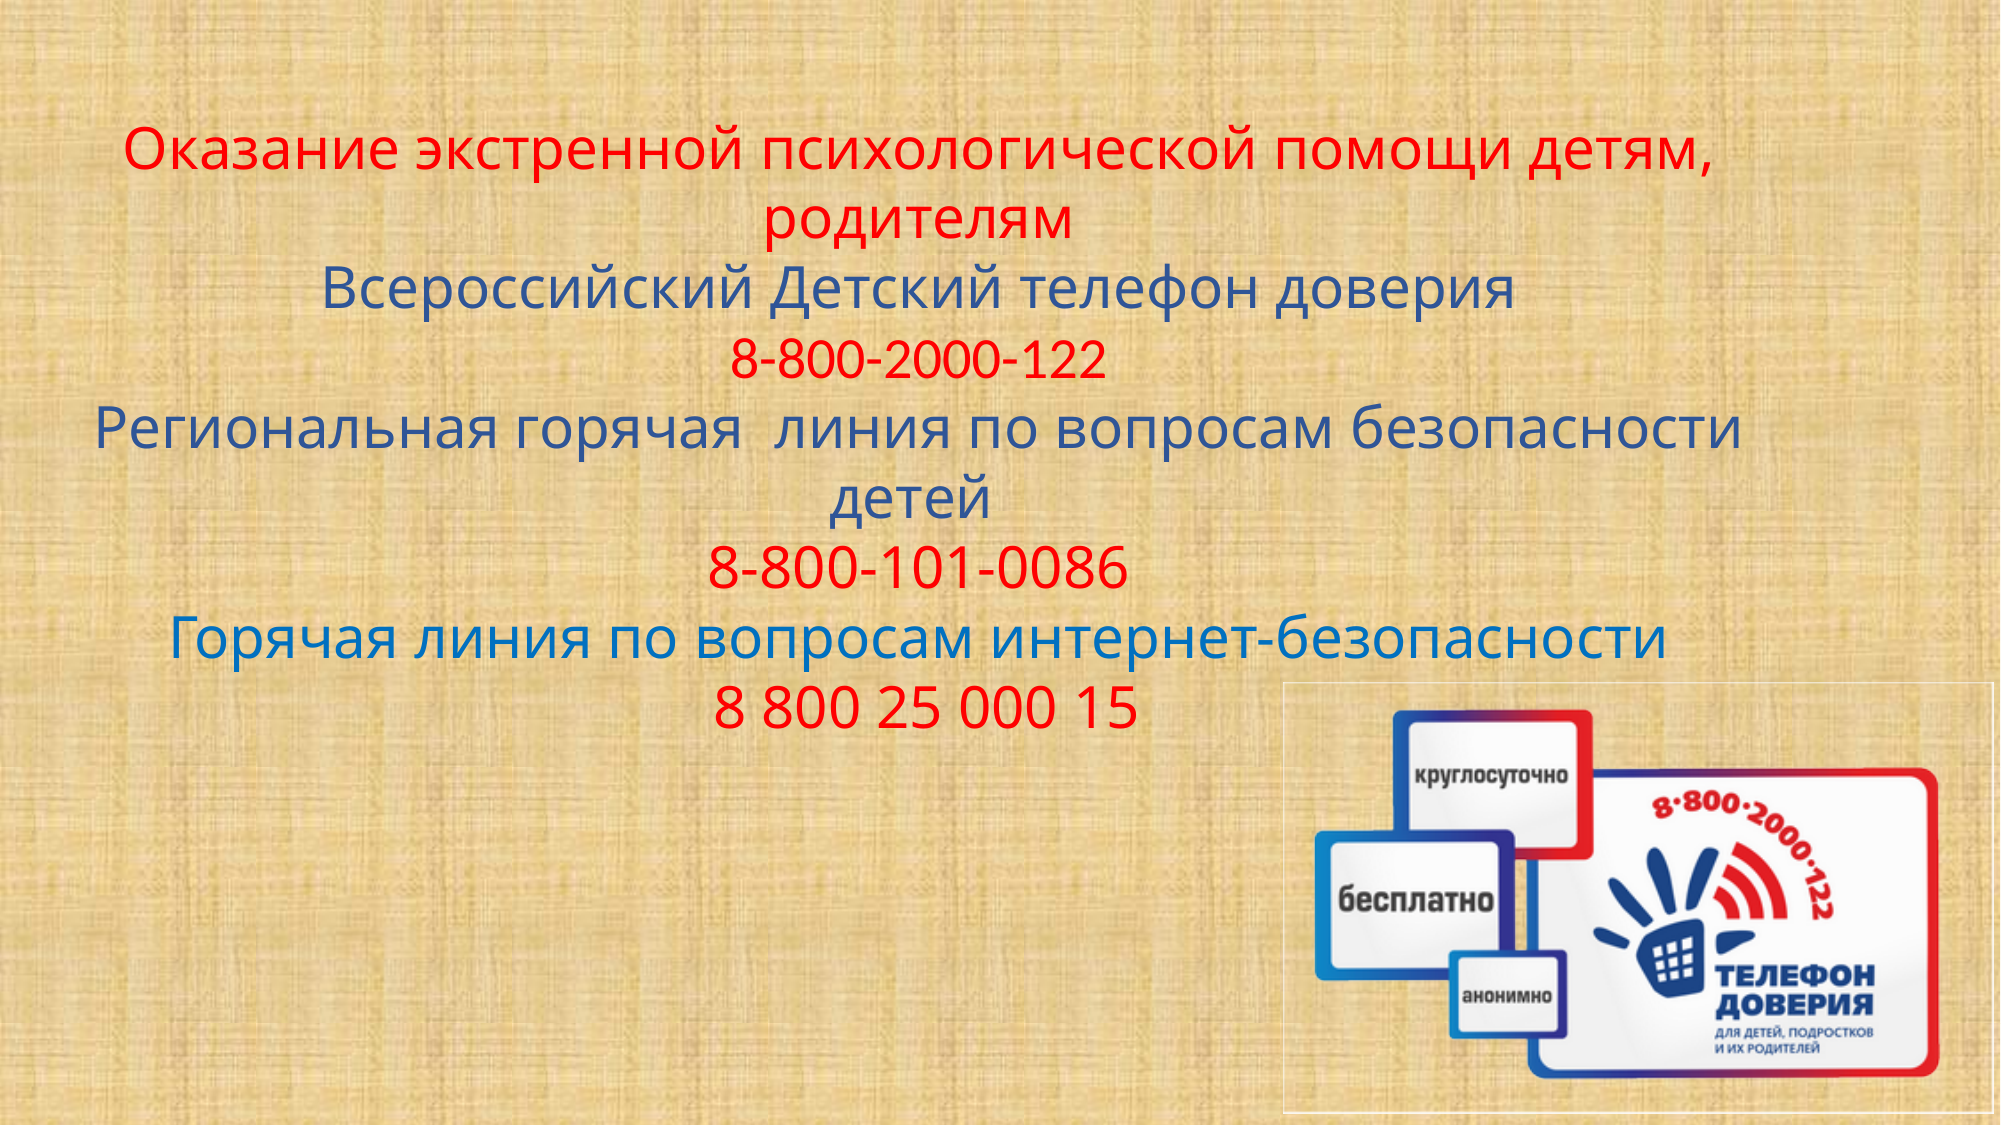

Оказание экстренной психологической помощи детям, родителям
Всероссийский Детский телефон доверия
8-800-2000-122
Региональная горячая линия по вопросам безопасности детей
8-800-101-0086
Горячая линия по вопросам интернет-безопасности
 8 800 25 000 15